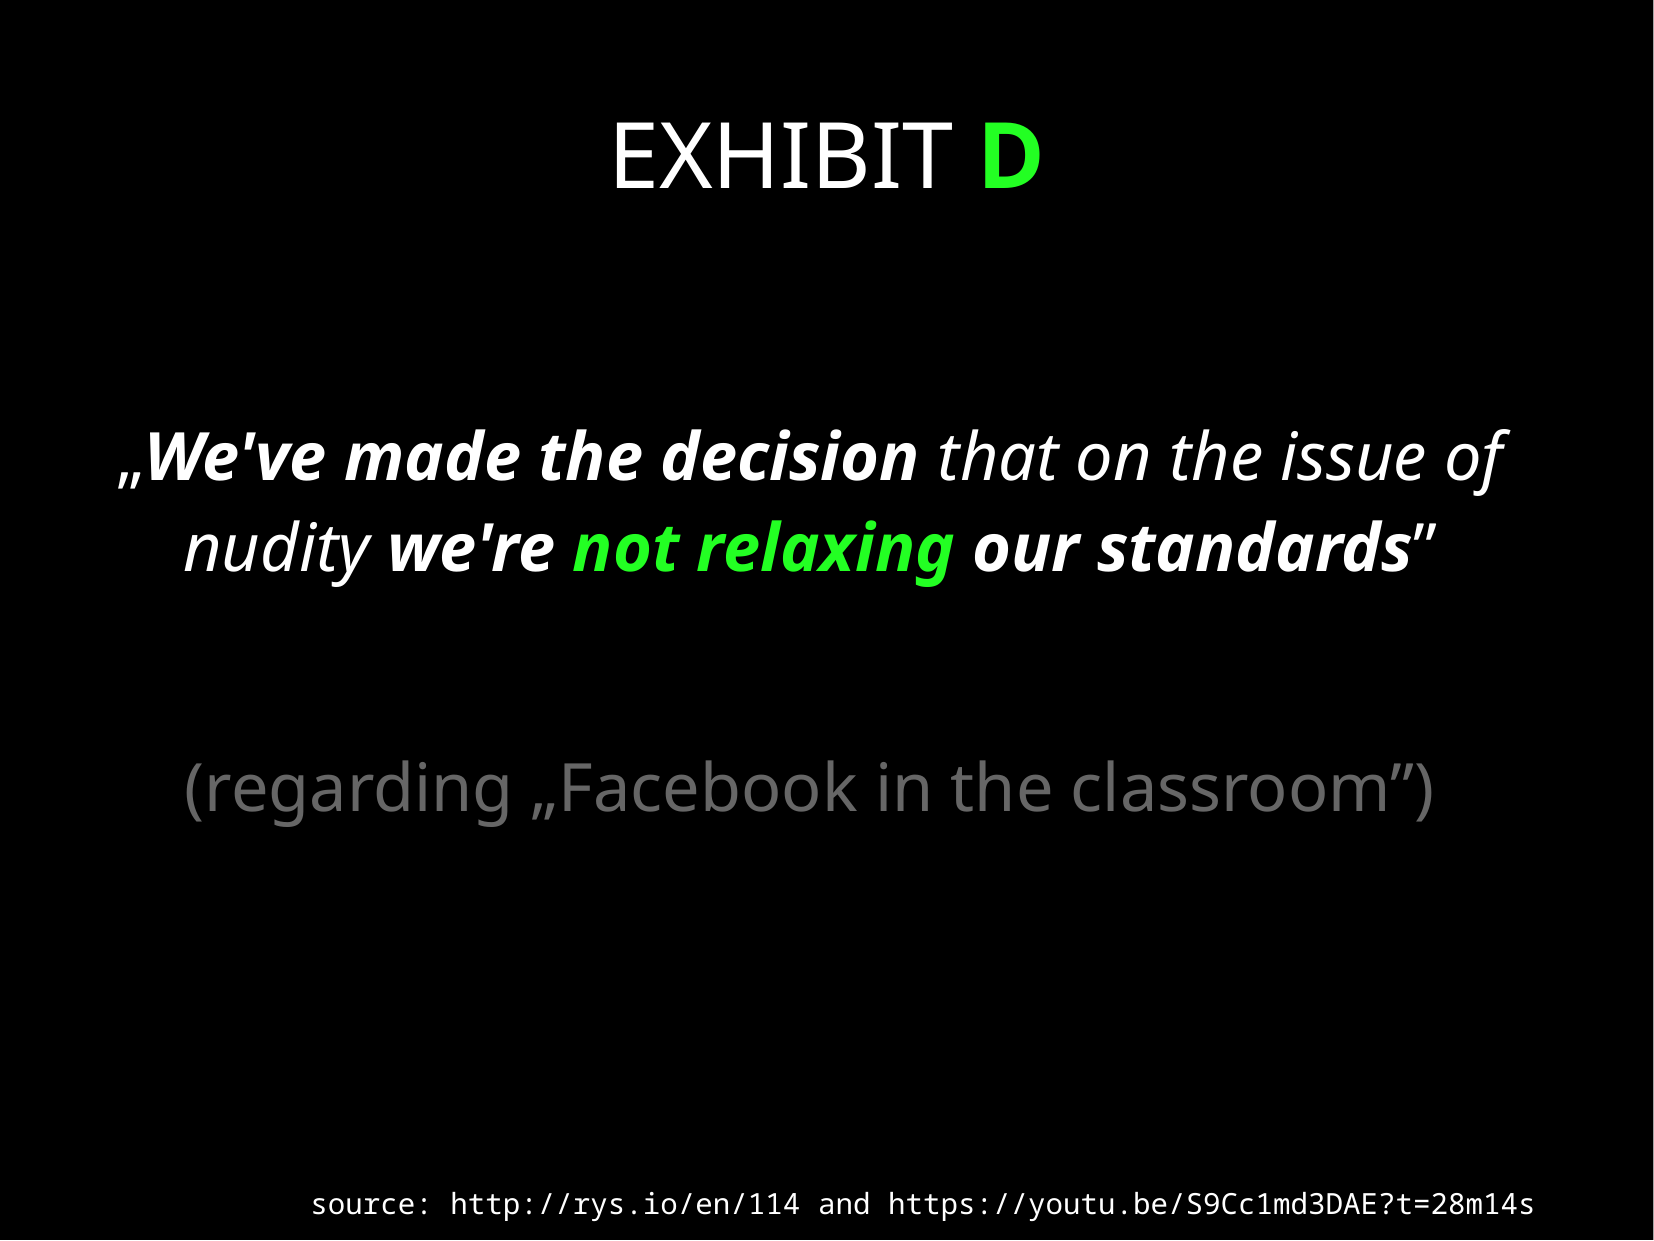

EXHIBIT D
# „We've made the decision that on the issue of nudity we're not relaxing our standards”
(regarding „Facebook in the classroom”)
source: http://rys.io/en/114 and https://youtu.be/S9Cc1md3DAE?t=28m14s